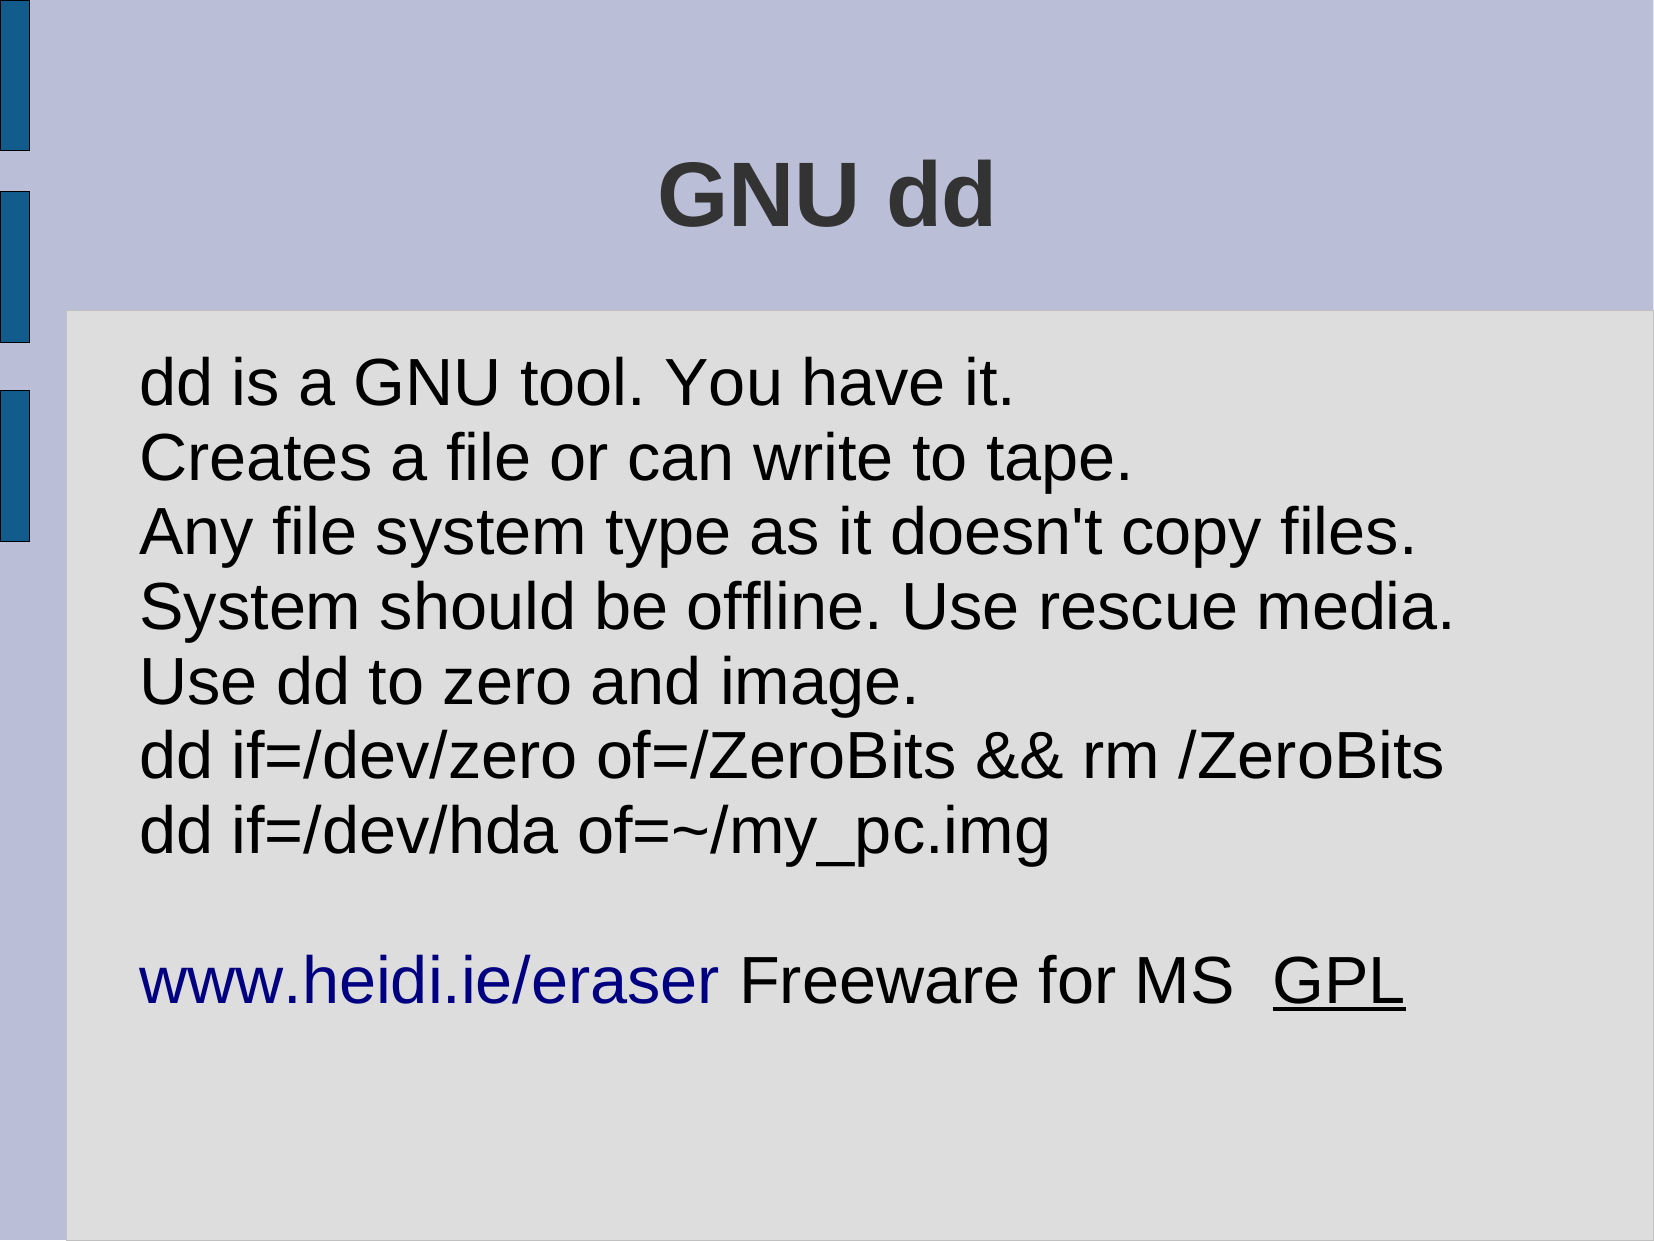

# GNU dd
dd is a GNU tool. You have it.
Creates a file or can write to tape.
Any file system type as it doesn't copy files.
System should be offline. Use rescue media.
Use dd to zero and image.
dd if=/dev/zero of=/ZeroBits && rm /ZeroBits
dd if=/dev/hda of=~/my_pc.img
www.heidi.ie/eraser Freeware for MS GPL